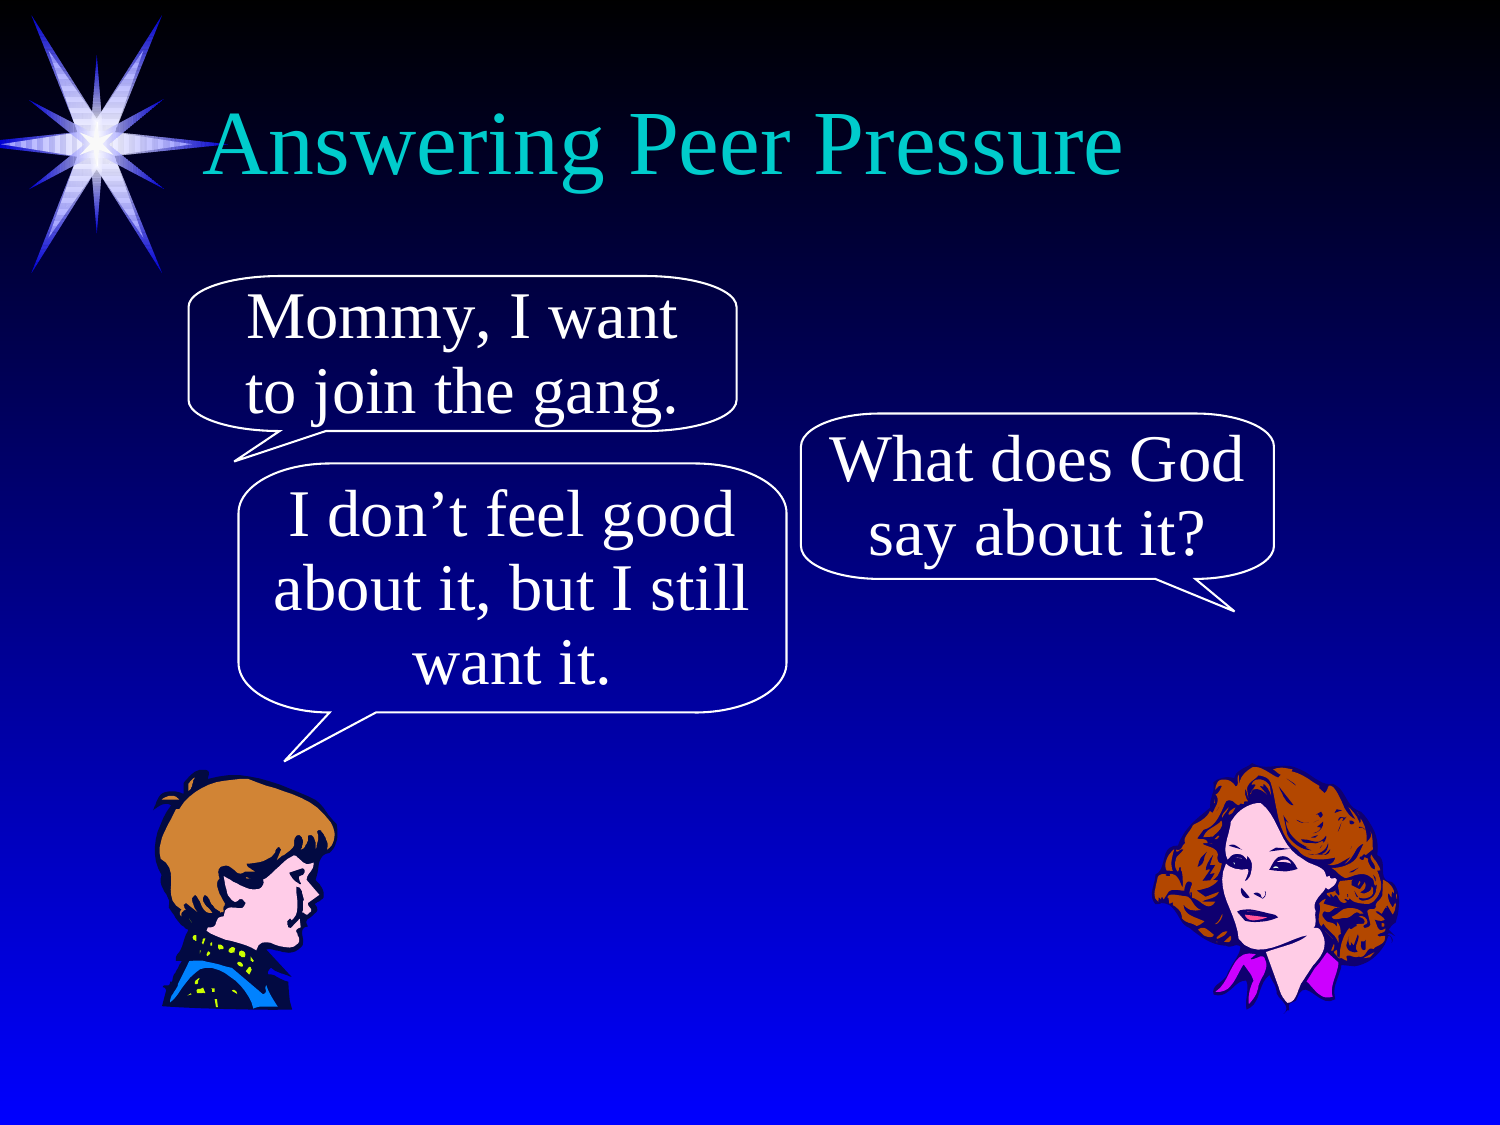

# Answering Peer Pressure
Mommy, I want
to join the gang.
What does God
say about it?
I don’t feel good
about it, but I still
want it.